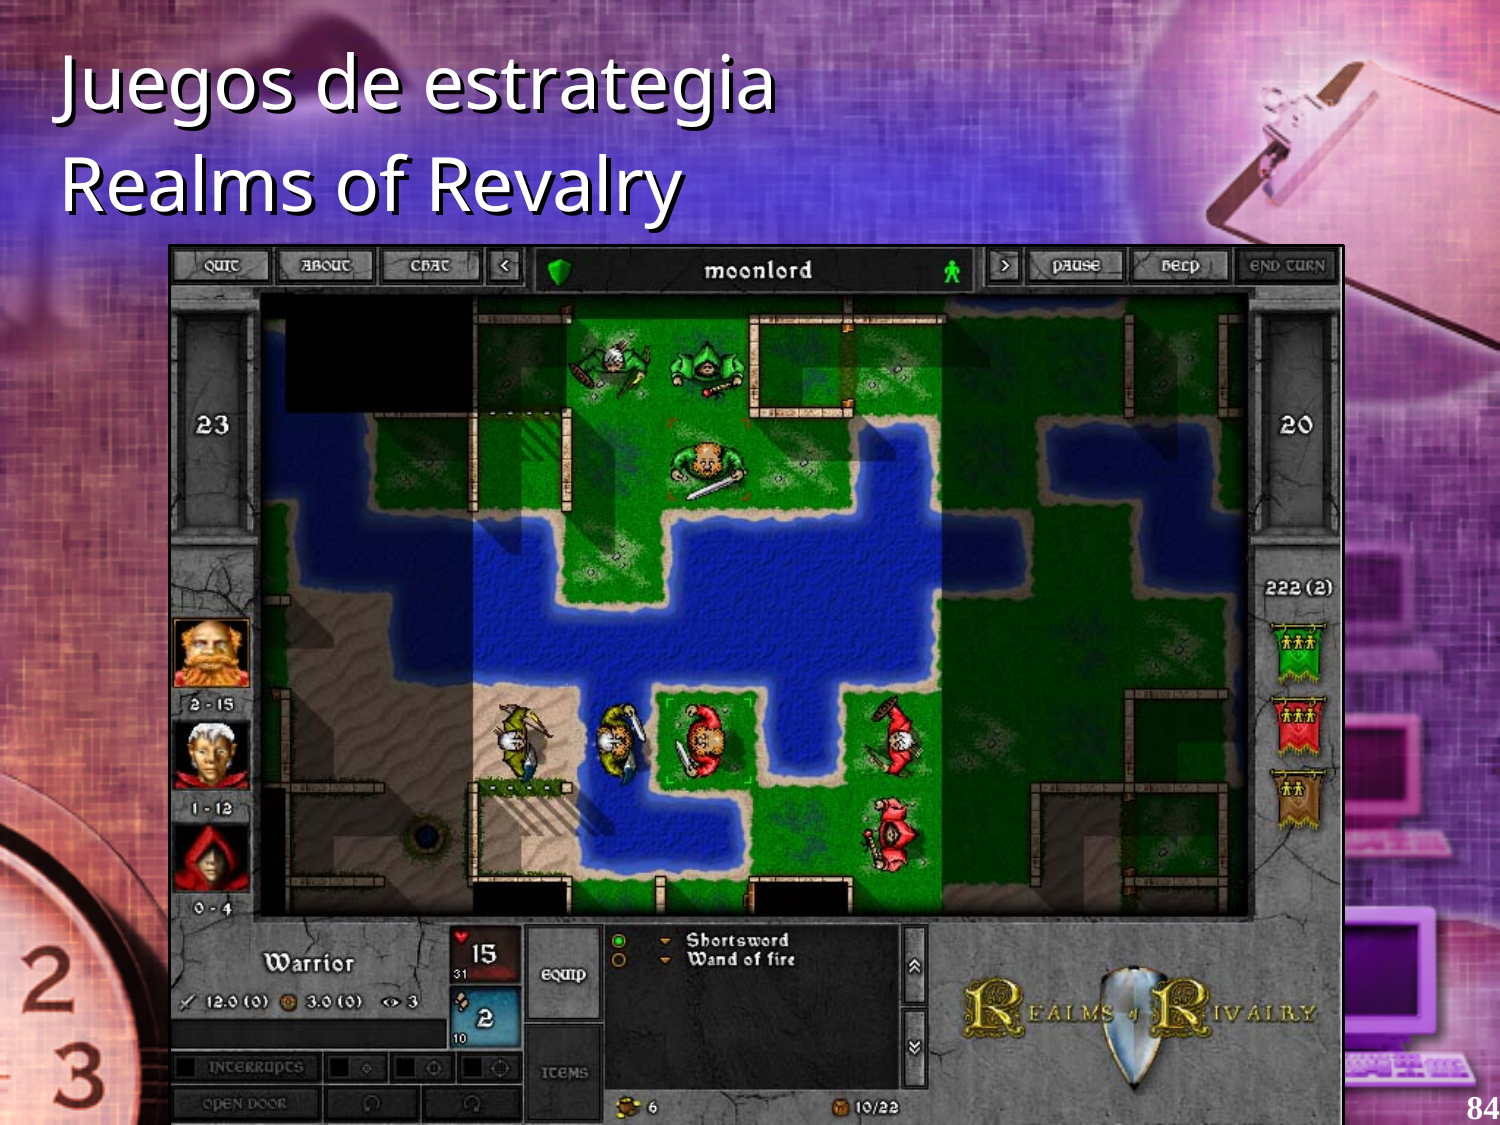

# Juegos de estrategia Realms of Revalry
84